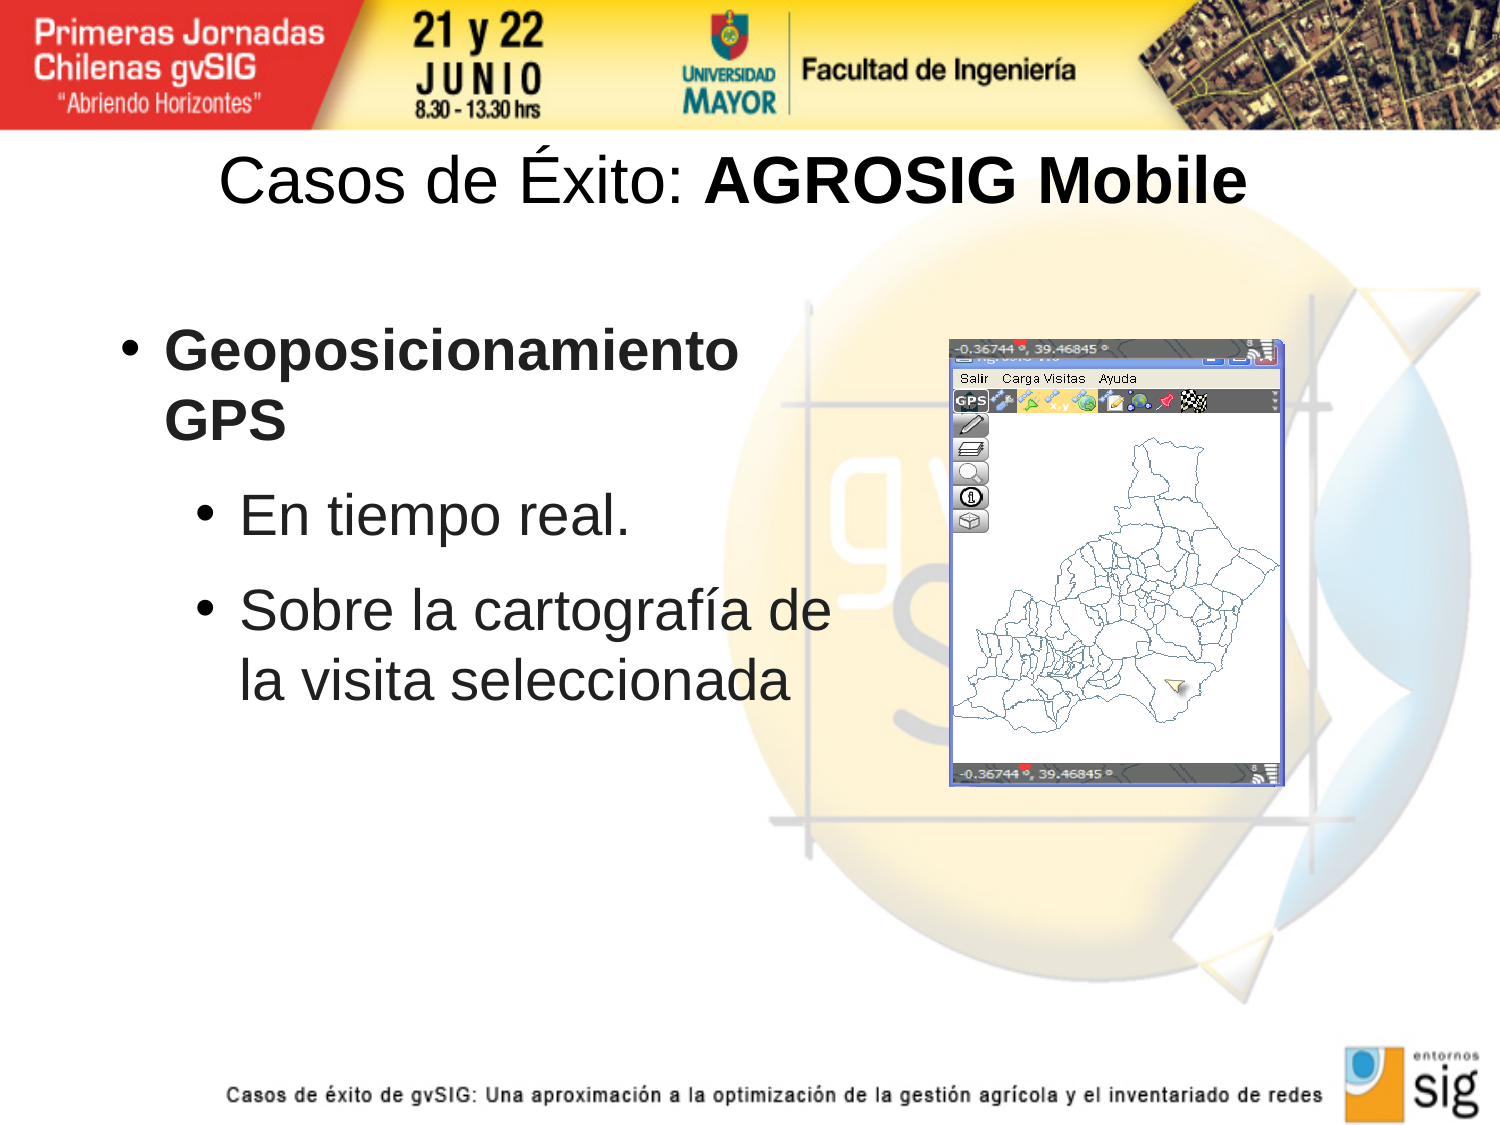

# Casos de Éxito: AGROSIG Mobile
Geoposicionamiento GPS
En tiempo real.
Sobre la cartografía de la visita seleccionada